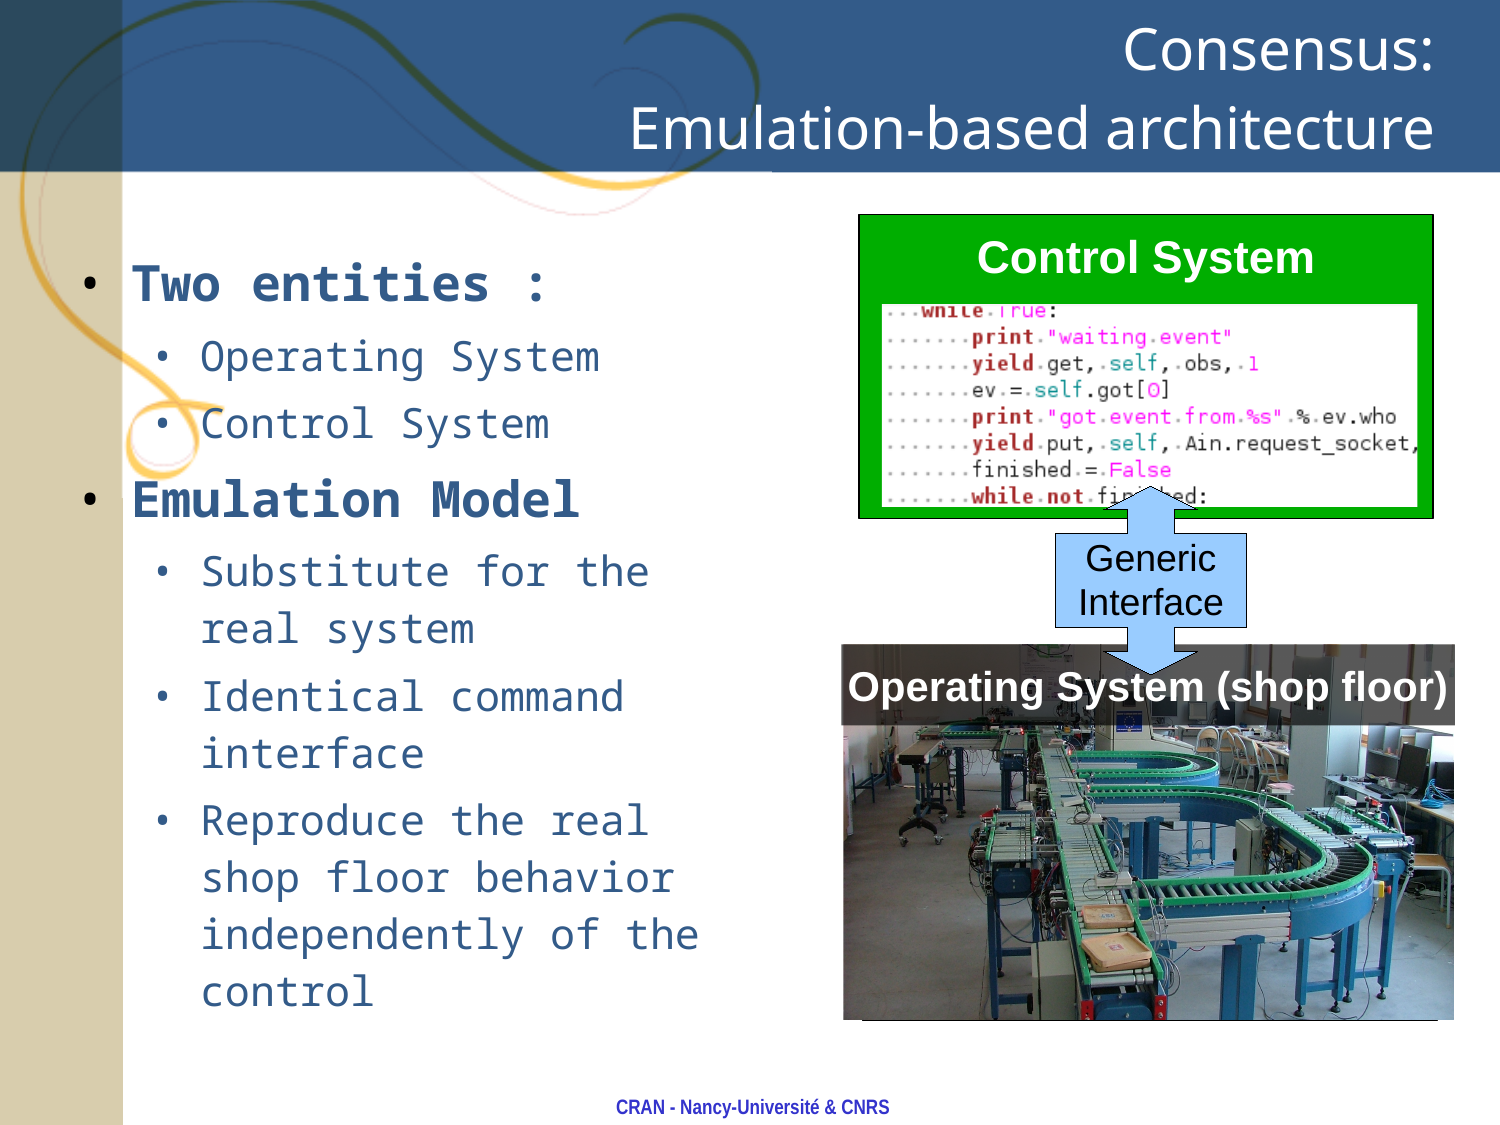

# Consensus: Emulation-based architecture
Control System
Two entities :
Operating System
Control System
Emulation Model
Substitute for the real system
Identical command interface
Reproduce the real shop floor behavior independently of the control
Generic
Interface
Operating System (shop floor)
Emulation model
of the operating system
(virtual shop floor)